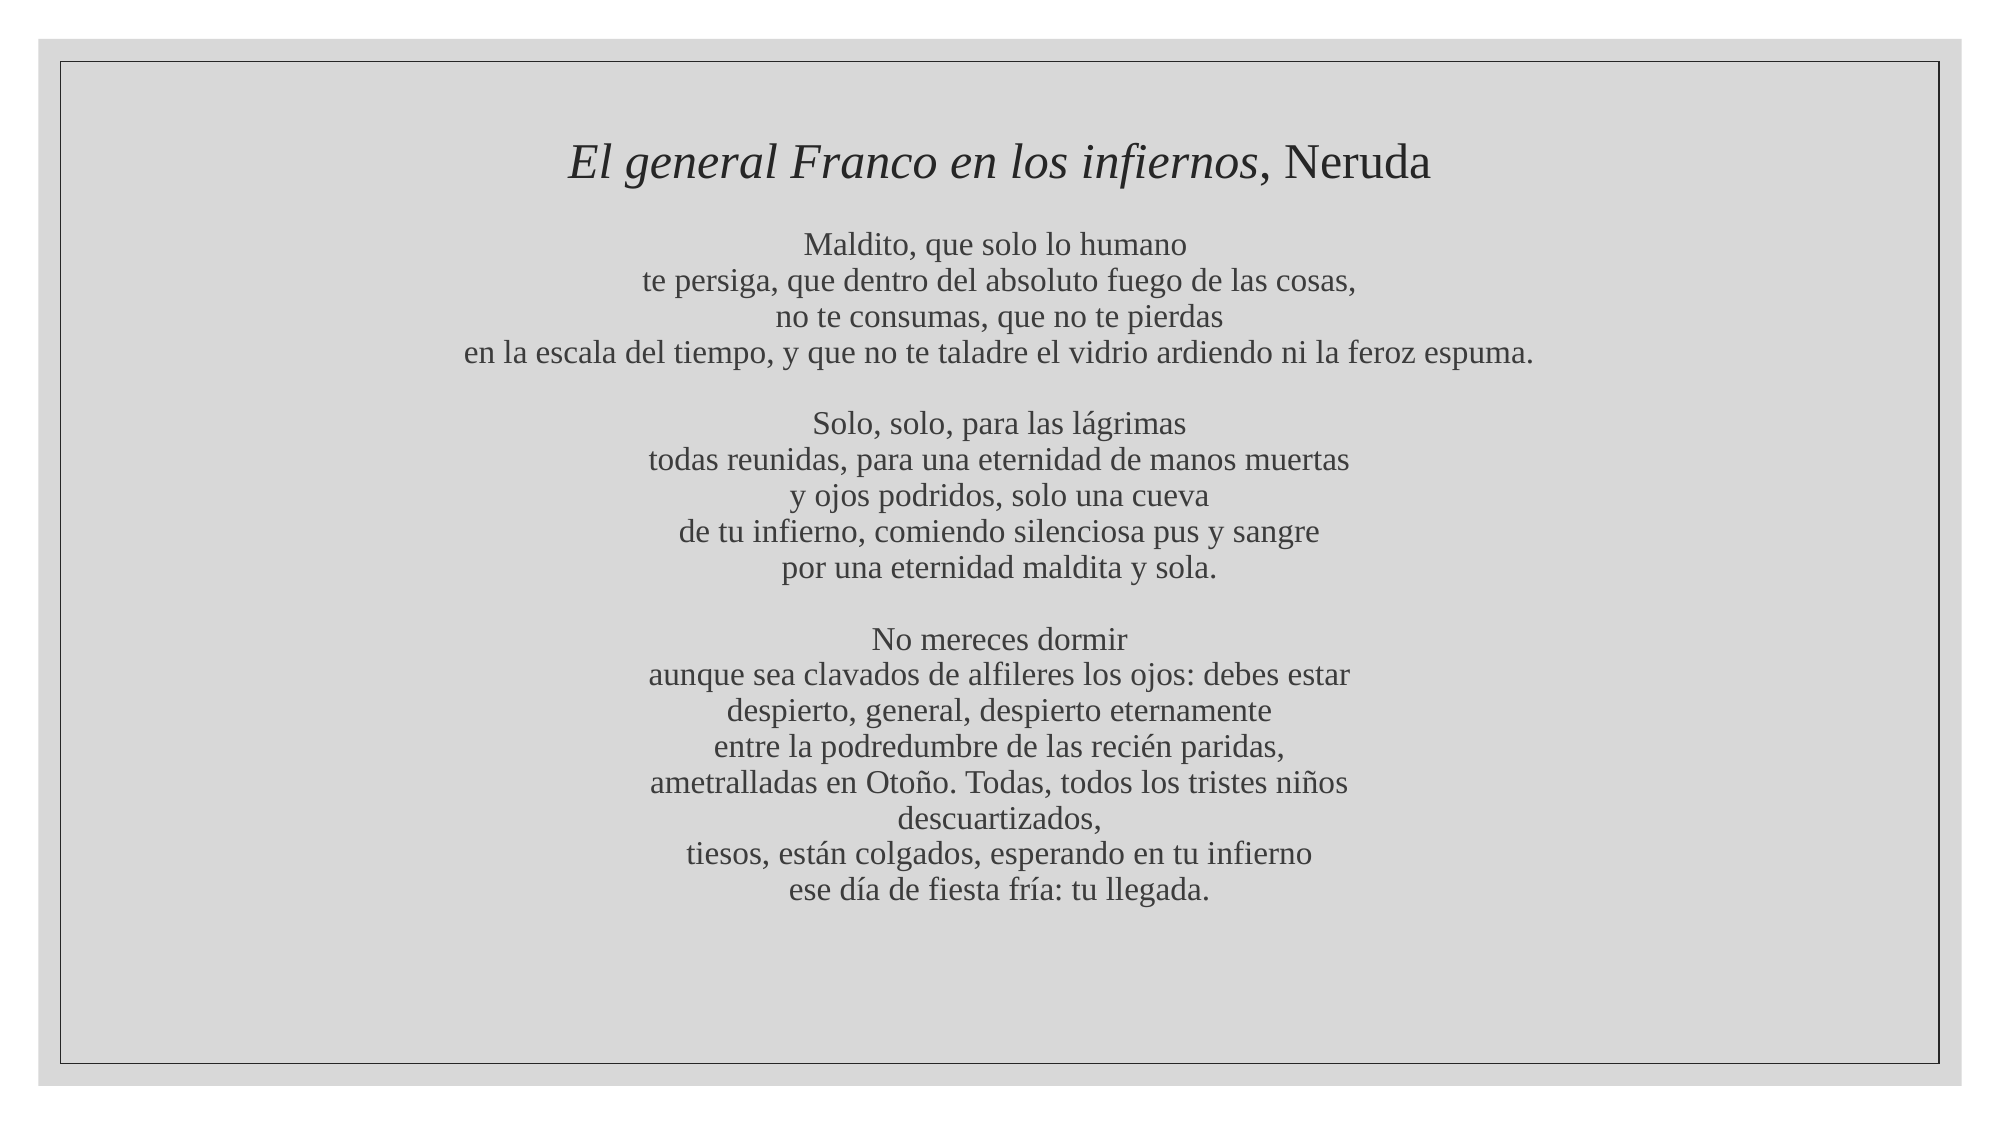

# El general Franco en los infiernos, Neruda
Maldito, que solo lo humano 
te persiga, que dentro del absoluto fuego de las cosas,
no te consumas, que no te pierdas
en la escala del tiempo, y que no te taladre el vidrio ardiendo ni la feroz espuma.
Solo, solo, para las lágrimas
todas reunidas, para una eternidad de manos muertas
y ojos podridos, solo una cueva
de tu infierno, comiendo silenciosa pus y sangre
por una eternidad maldita y sola.
No mereces dormir
aunque sea clavados de alfileres los ojos: debes estar
despierto, general, despierto eternamente
entre la podredumbre de las recién paridas,
ametralladas en Otoño. Todas, todos los tristes niños
descuartizados,
tiesos, están colgados, esperando en tu infierno
ese día de fiesta fría: tu llegada.